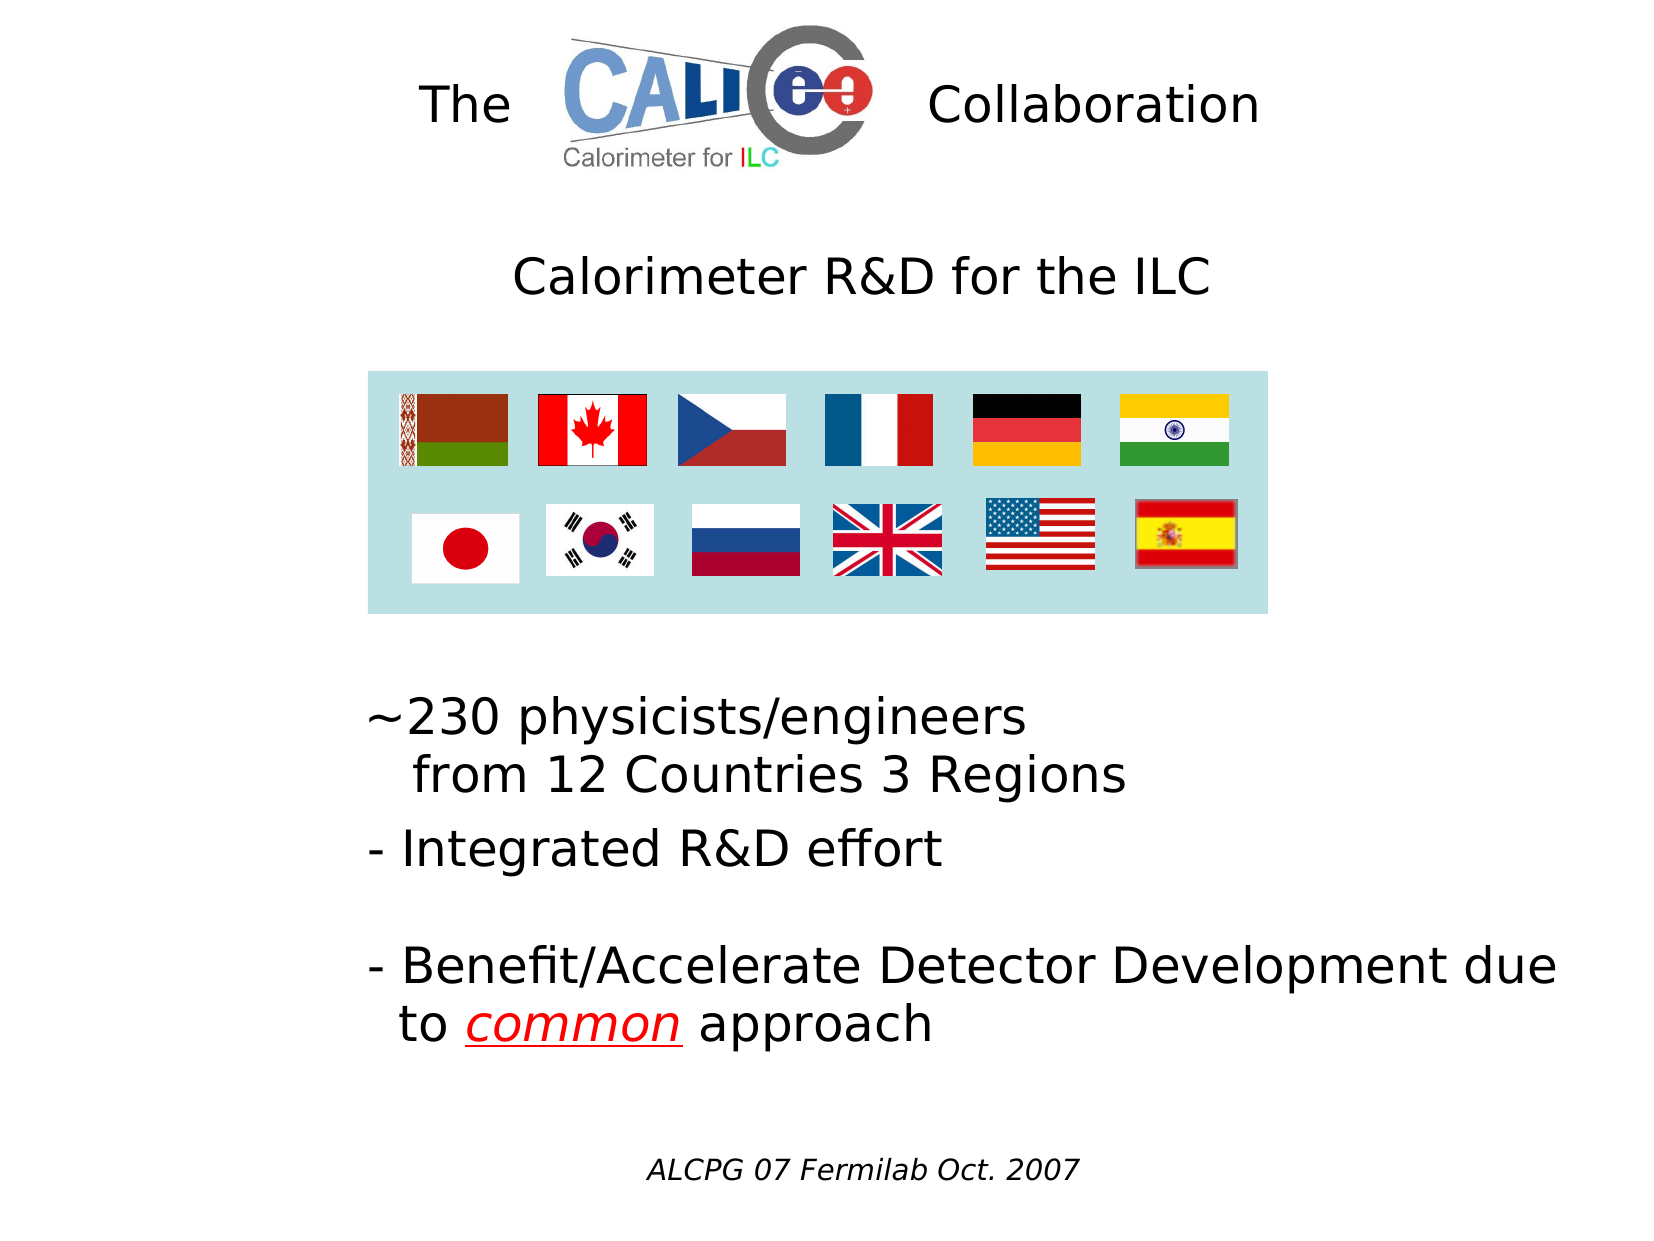

The Collaboration
Calorimeter R&D for the ILC
~230 physicists/engineers
 from 12 Countries 3 Regions
- Integrated R&D effort
- Benefit/Accelerate Detector Development due
 to common approach